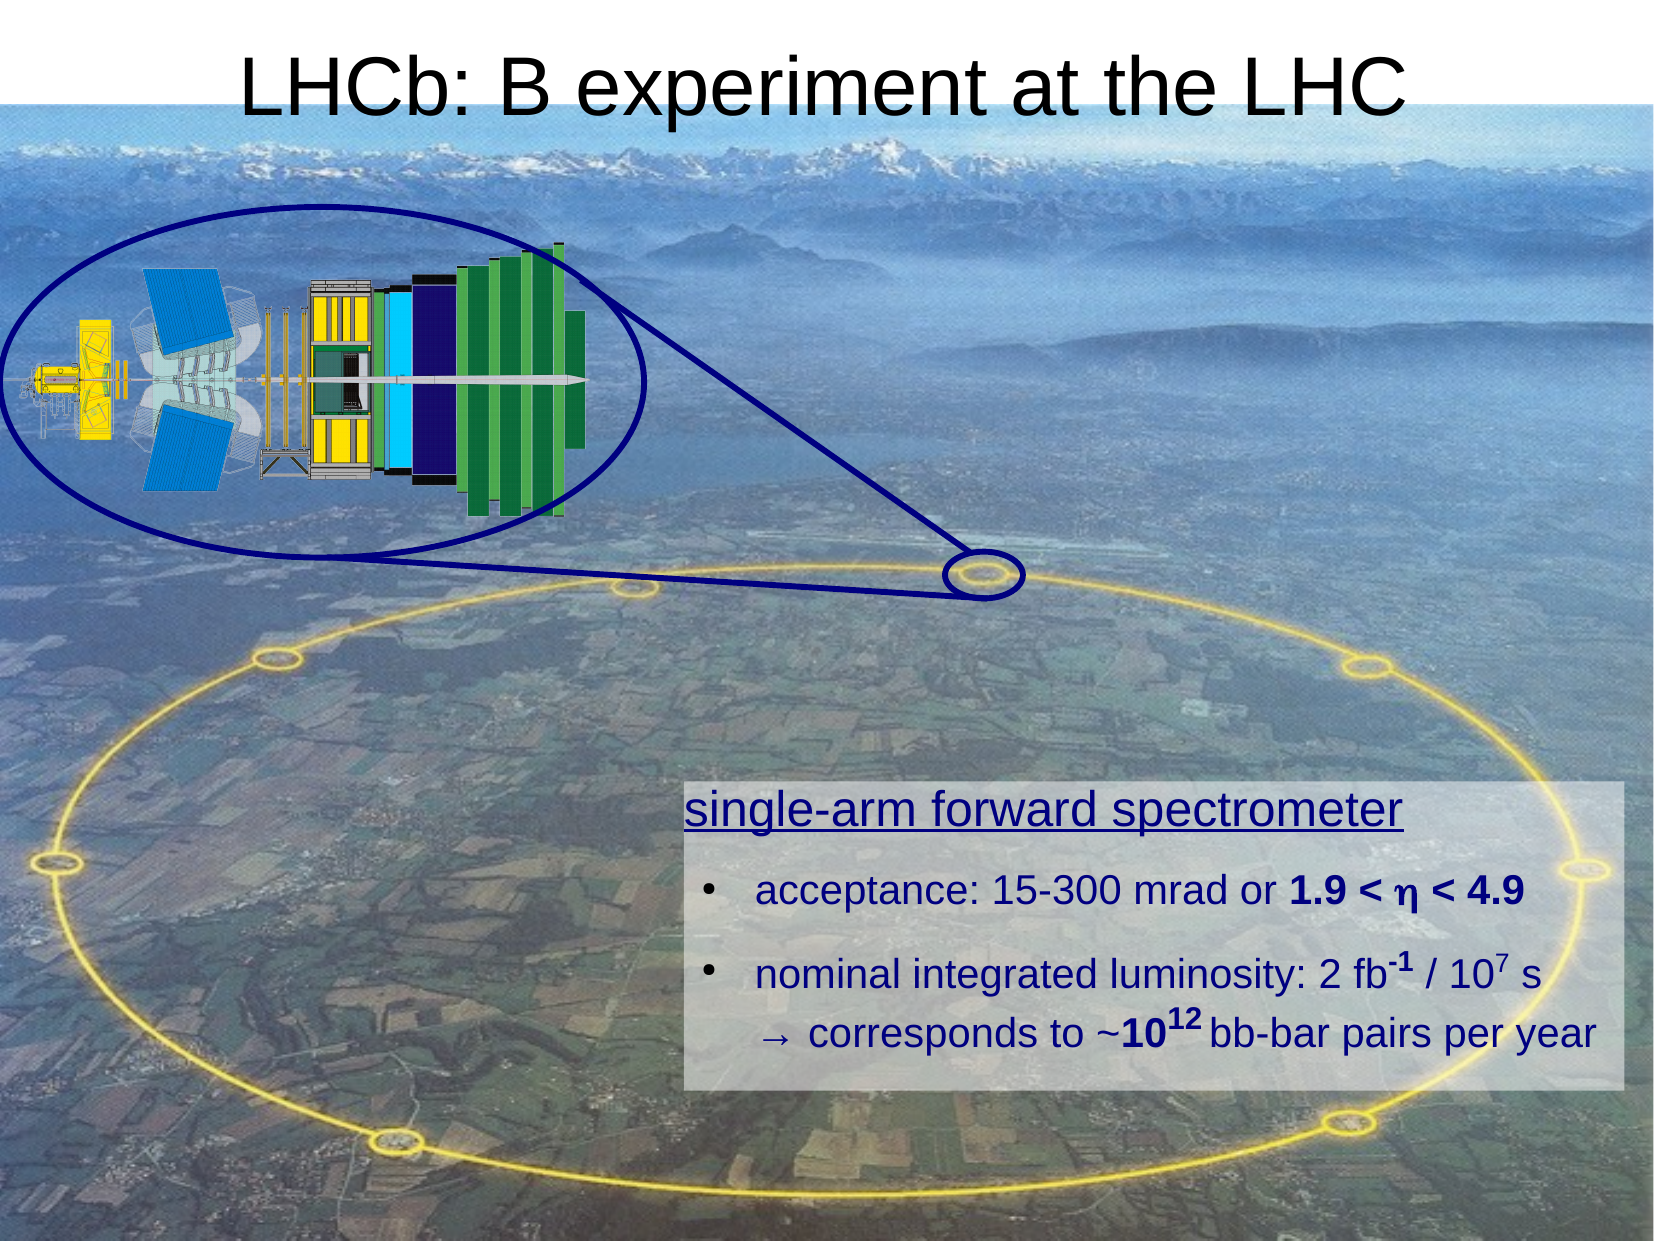

# LHCb: B experiment at the LHC
single-arm forward spectrometer
acceptance: 15-300 mrad or 1.9 <  < 4.9
nominal integrated luminosity: 2 fb-1 / 107 s
→ corresponds to ~1012 bb-bar pairs per year
3